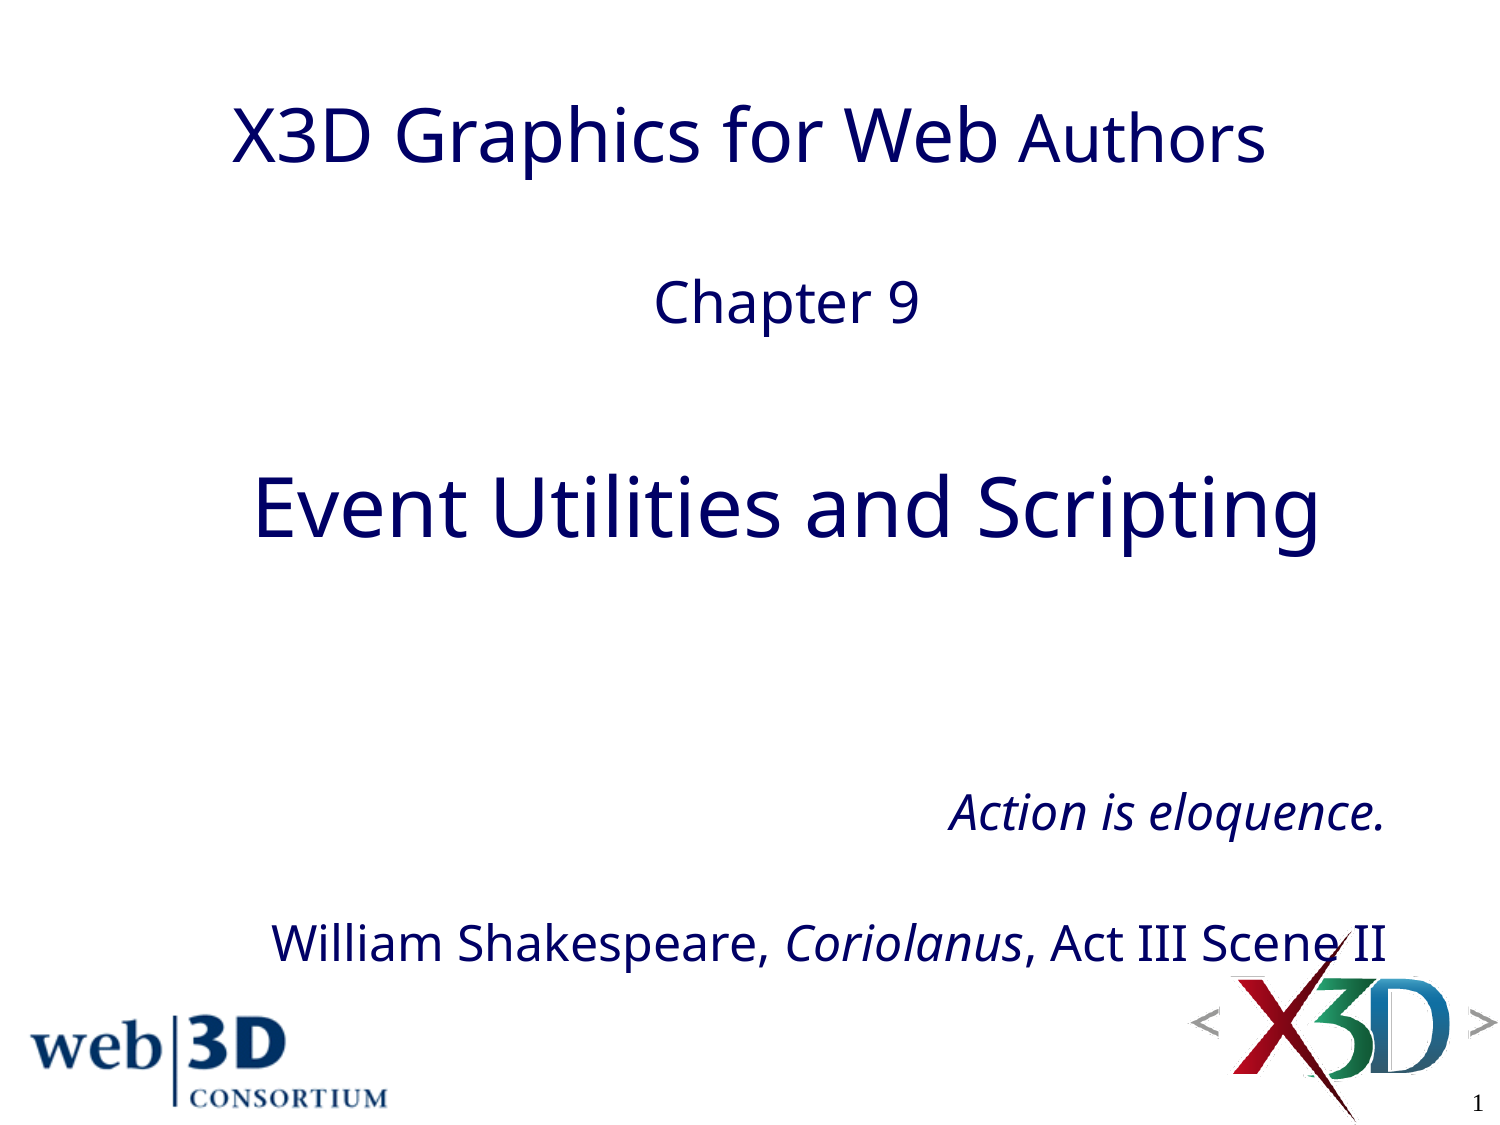

# X3D Graphics for Web Authors
Chapter 9
Event Utilities and Scripting
Action is eloquence.
William Shakespeare, Coriolanus, Act III Scene II